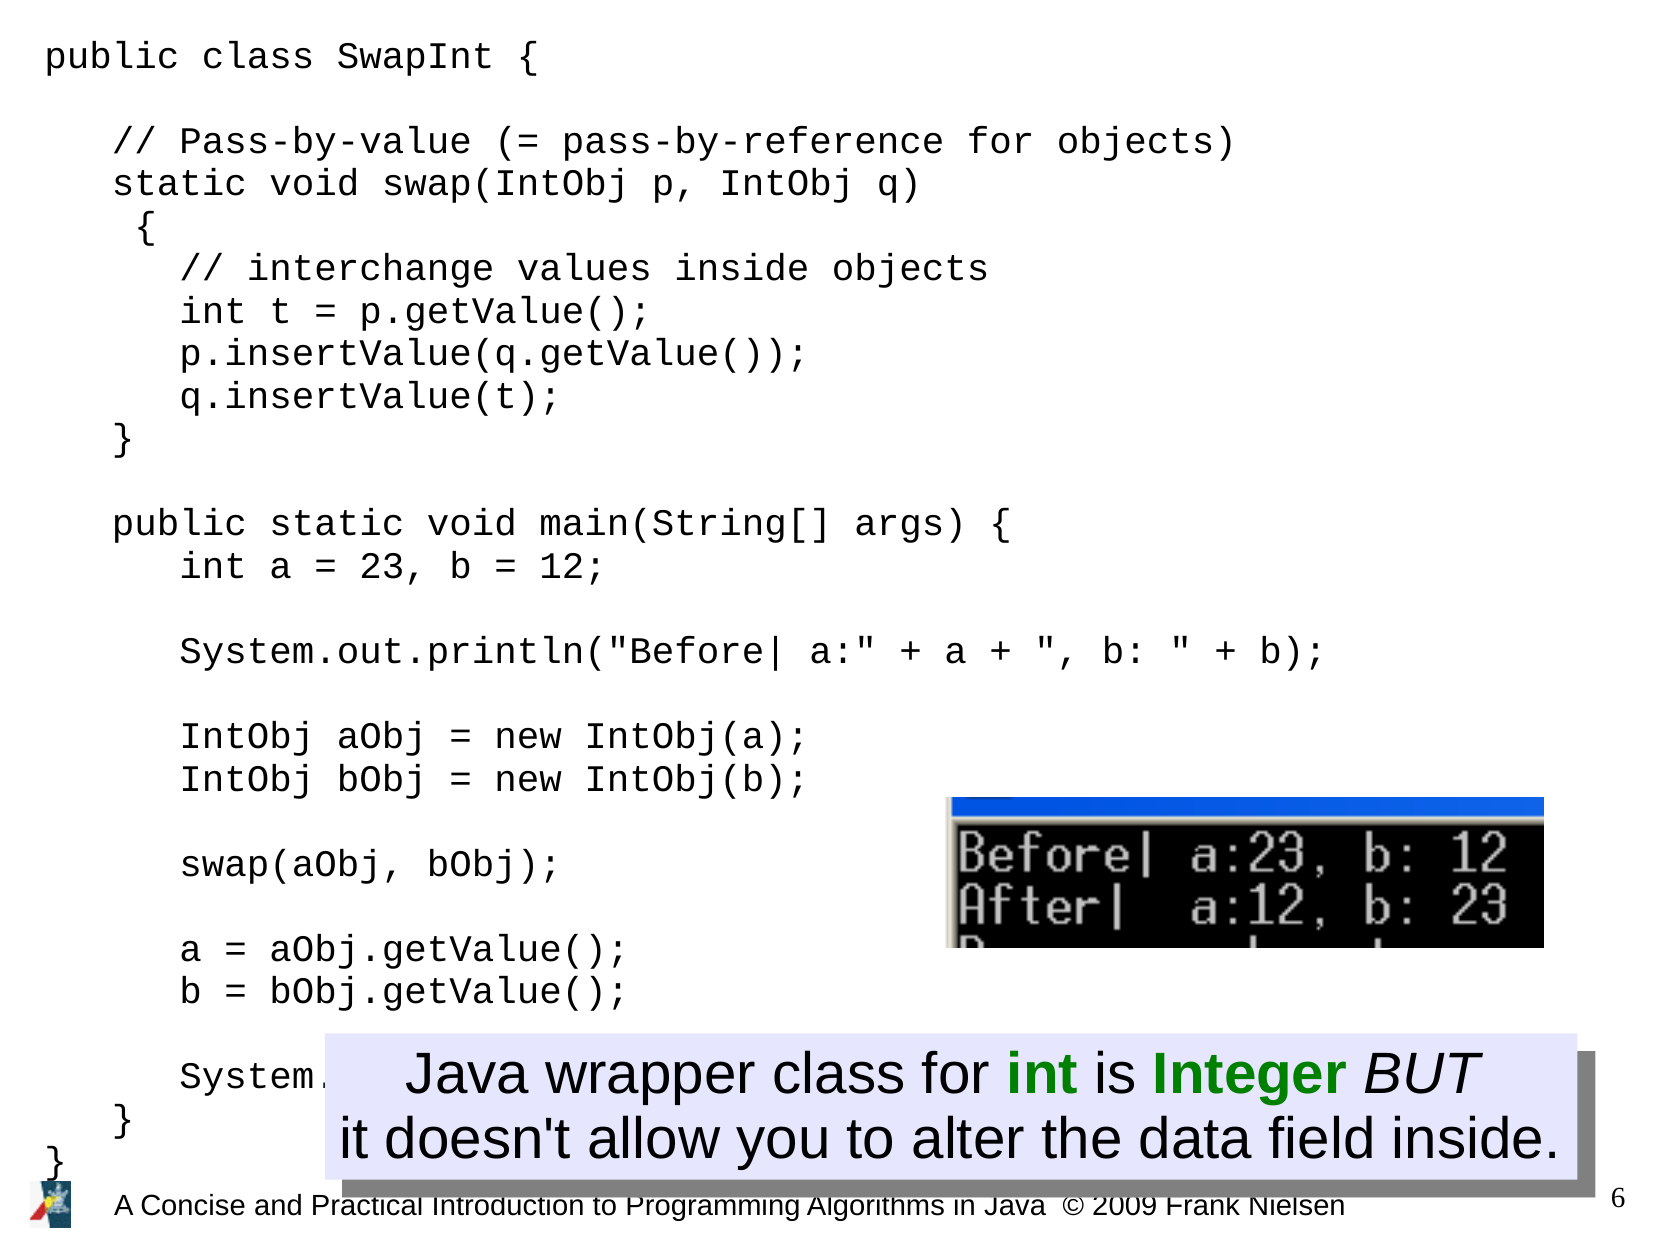

public class SwapInt {
 // Pass-by-value (= pass-by-reference for objects)
 static void swap(IntObj p, IntObj q)
 {
 // interchange values inside objects
 int t = p.getValue();
 p.insertValue(q.getValue());
 q.insertValue(t);
 }
 public static void main(String[] args) {
 int a = 23, b = 12;
 System.out.println("Before| a:" + a + ", b: " + b);
 IntObj aObj = new IntObj(a);
 IntObj bObj = new IntObj(b);
 swap(aObj, bObj);
 a = aObj.getValue();
 b = bObj.getValue();
 System.out.println("After| a:" + a + ", b: " + b);
 }
}
Java wrapper class for int is Integer BUT
it doesn't allow you to alter the data field inside.